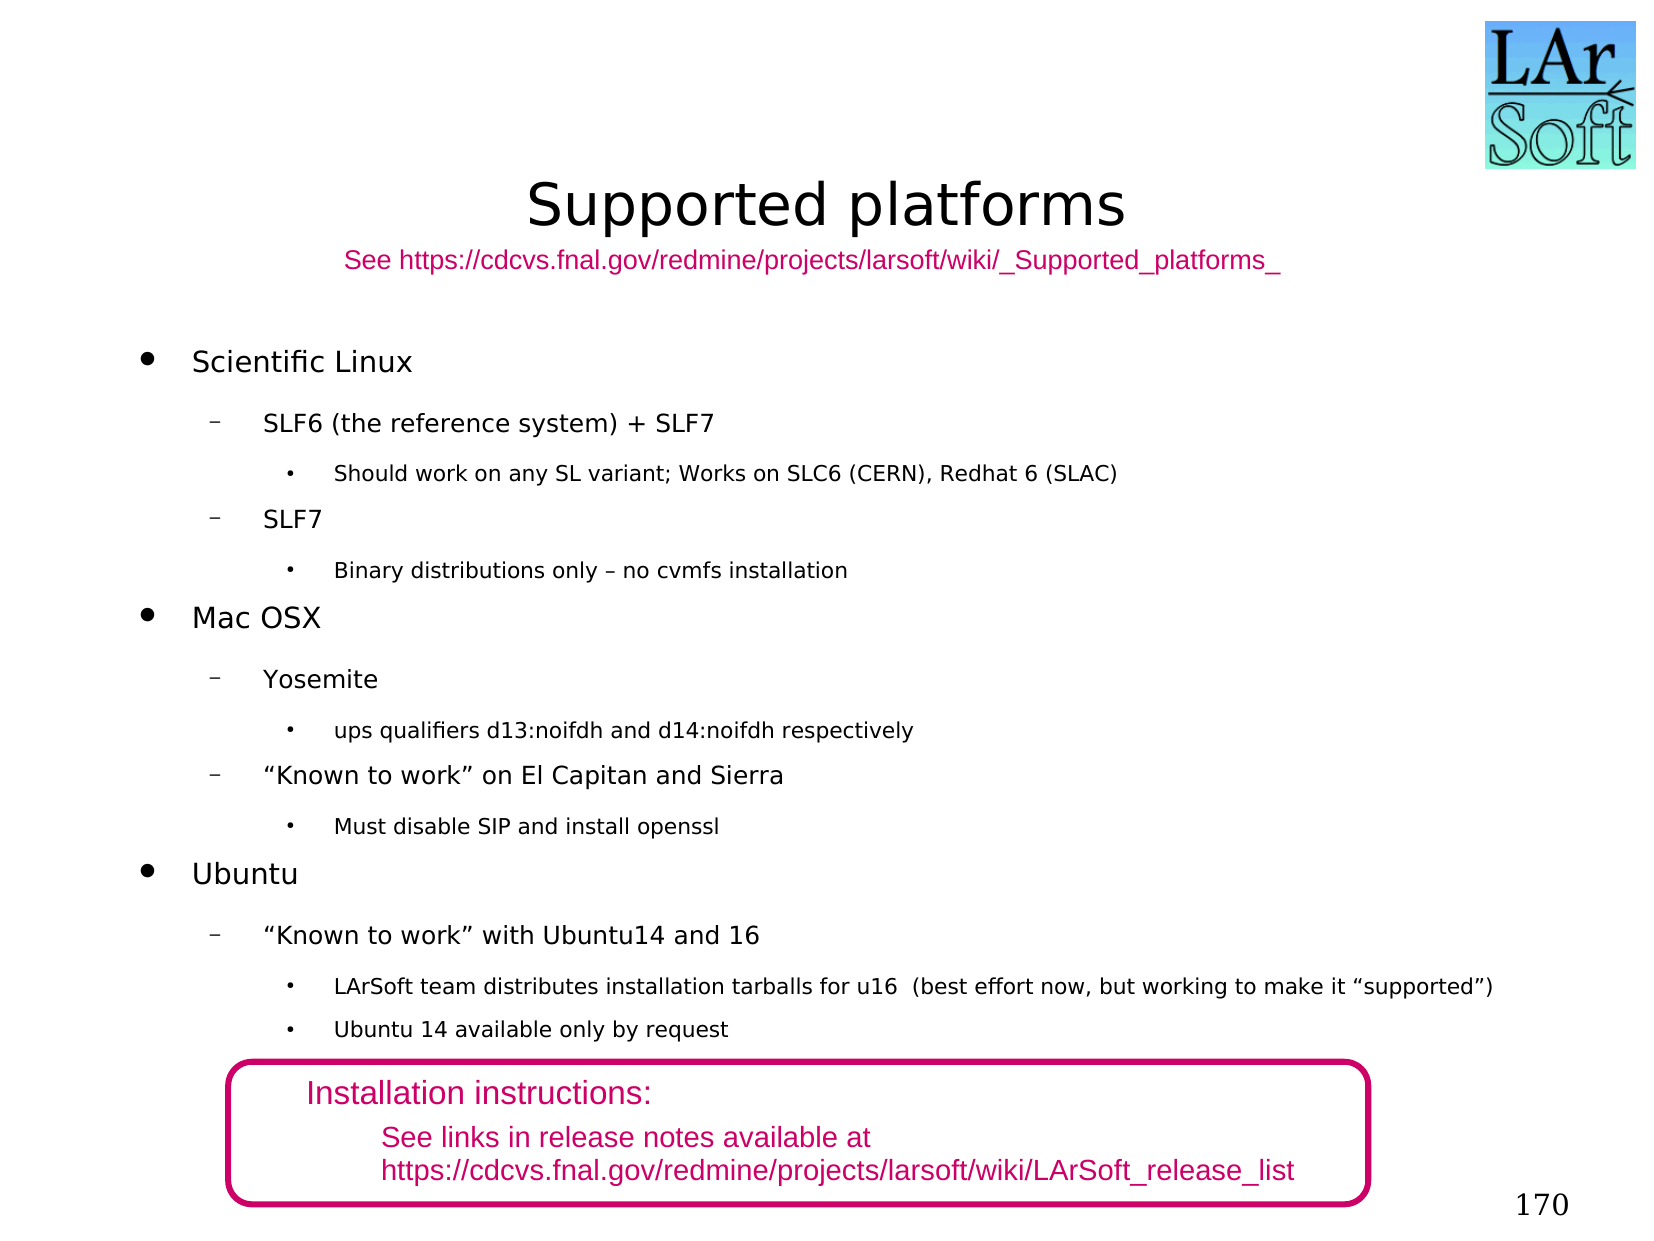

# Supported platforms
See https://cdcvs.fnal.gov/redmine/projects/larsoft/wiki/_Supported_platforms_
Scientific Linux
SLF6 (the reference system) + SLF7
Should work on any SL variant; Works on SLC6 (CERN), Redhat 6 (SLAC)
SLF7
Binary distributions only – no cvmfs installation
Mac OSX
Yosemite
ups qualifiers d13:noifdh and d14:noifdh respectively
“Known to work” on El Capitan and Sierra
Must disable SIP and install openssl
Ubuntu
“Known to work” with Ubuntu14 and 16
LArSoft team distributes installation tarballs for u16 (best effort now, but working to make it “supported”)
Ubuntu 14 available only by request
Installation instructions:
	See links in release notes available at
	https://cdcvs.fnal.gov/redmine/projects/larsoft/wiki/LArSoft_release_list
170